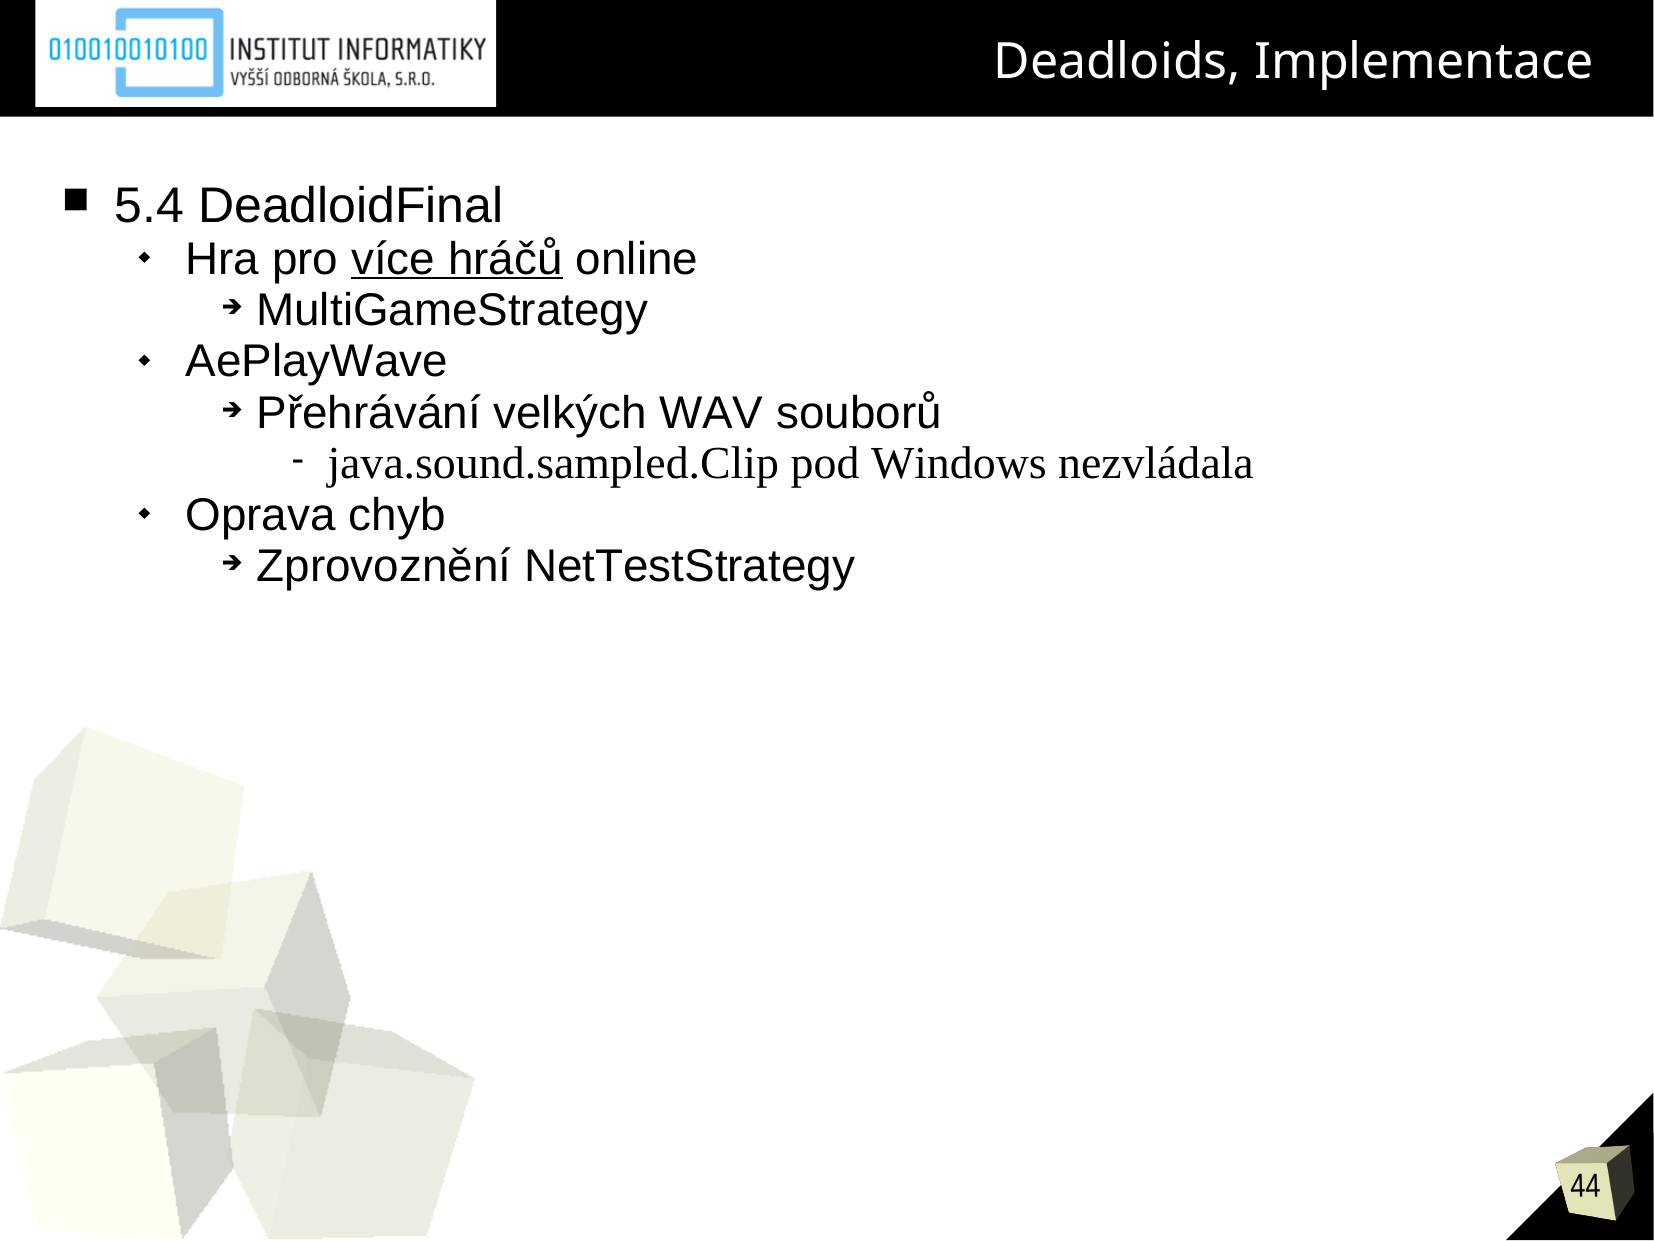

# Deadloids, Implementace
5.4 DeadloidFinal
Hra pro více hráčů online
MultiGameStrategy
AePlayWave
Přehrávání velkých WAV souborů
java.sound.sampled.Clip pod Windows nezvládala
Oprava chyb
Zprovoznění NetTestStrategy